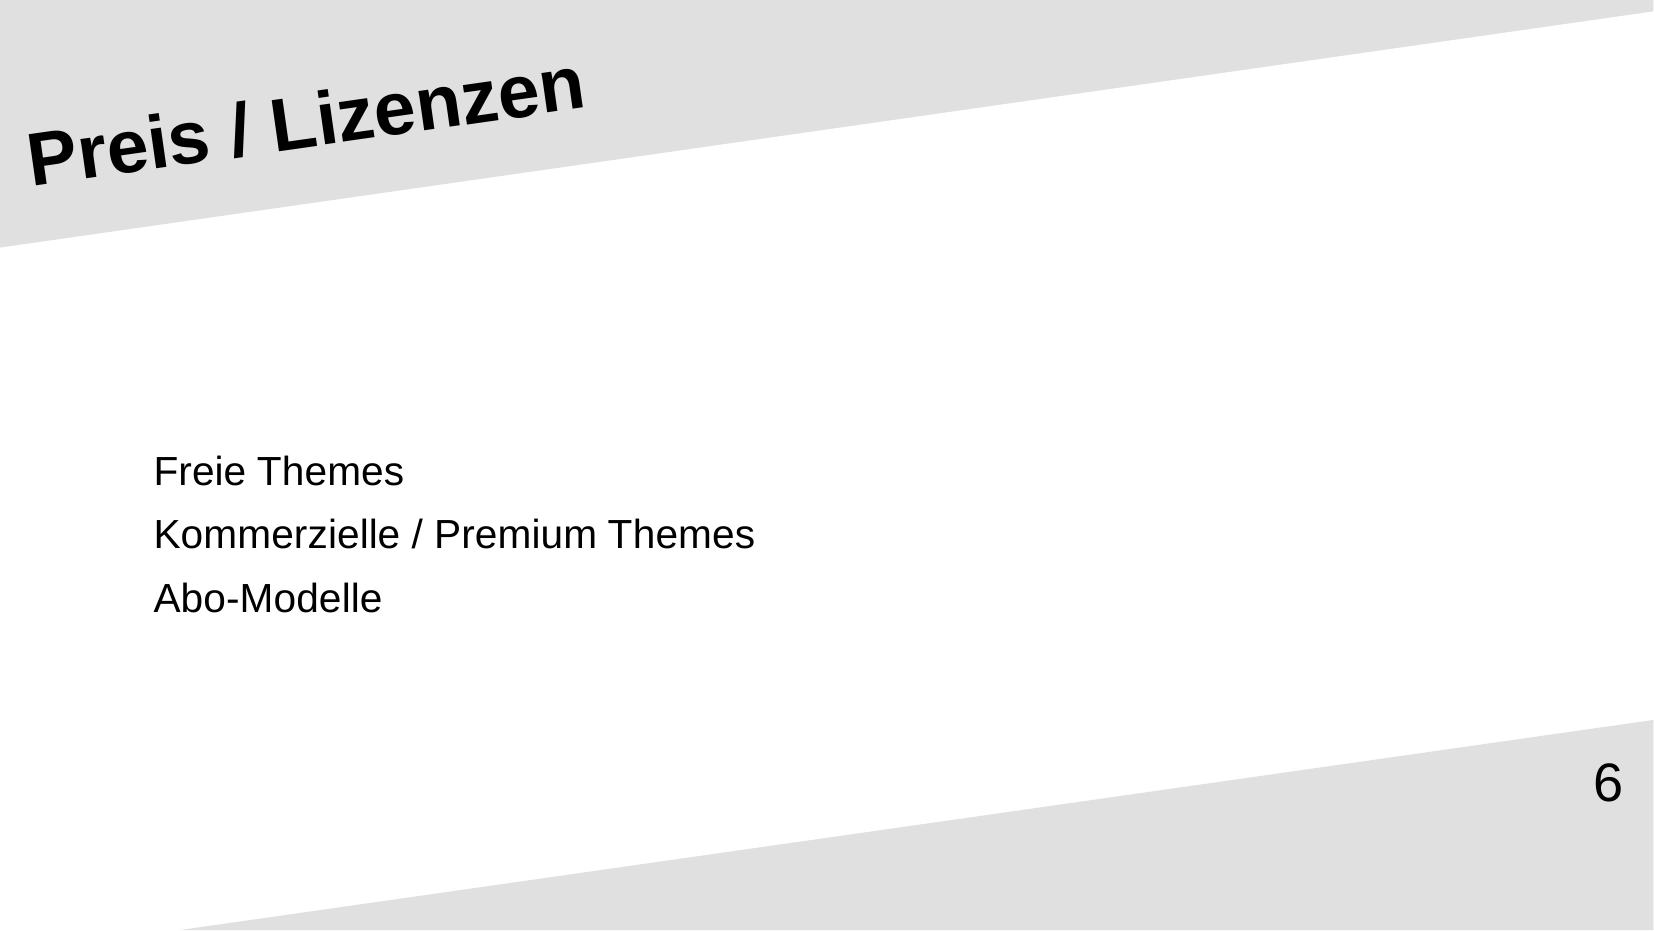

# Preis / Lizenzen
Freie Themes
Kommerzielle / Premium Themes
Abo-Modelle
6